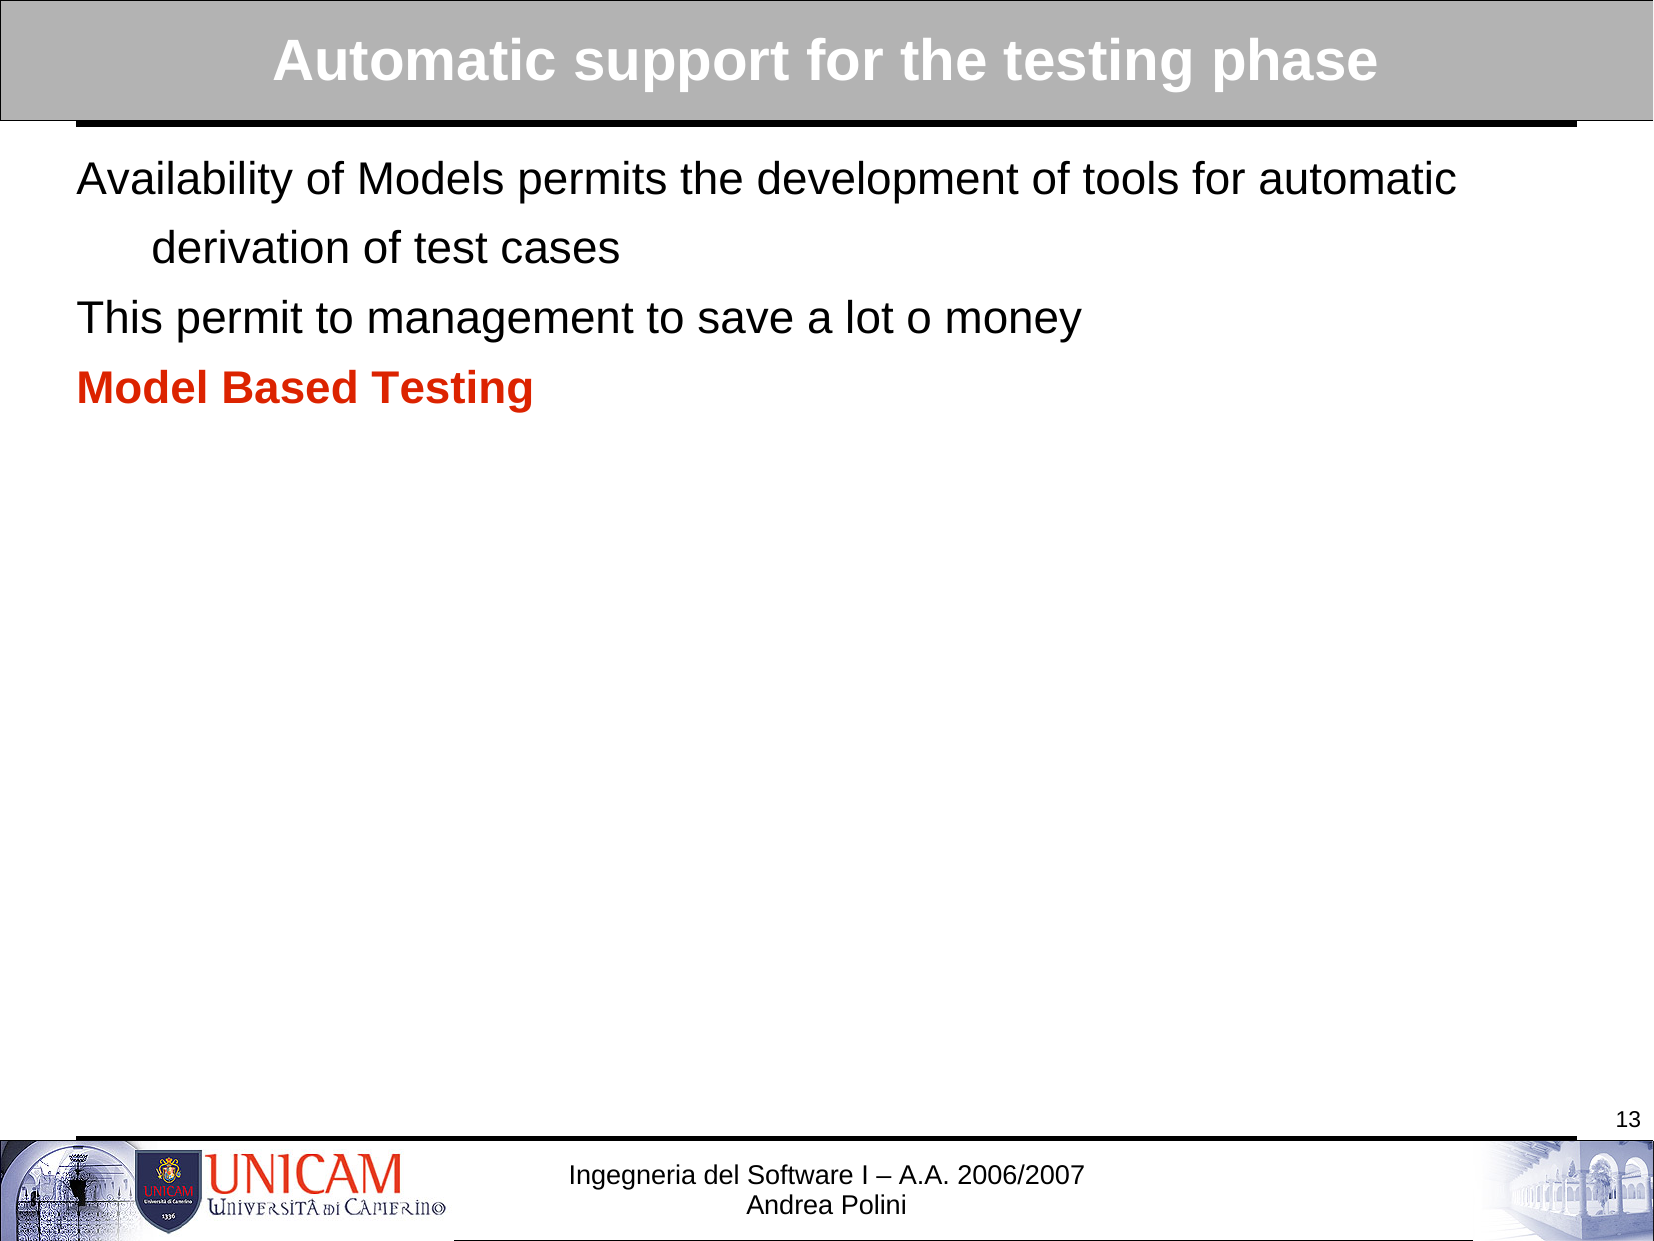

# Automatic support for the testing phase
Availability of Models permits the development of tools for automatic derivation of test cases
This permit to management to save a lot o money
Model Based Testing
13